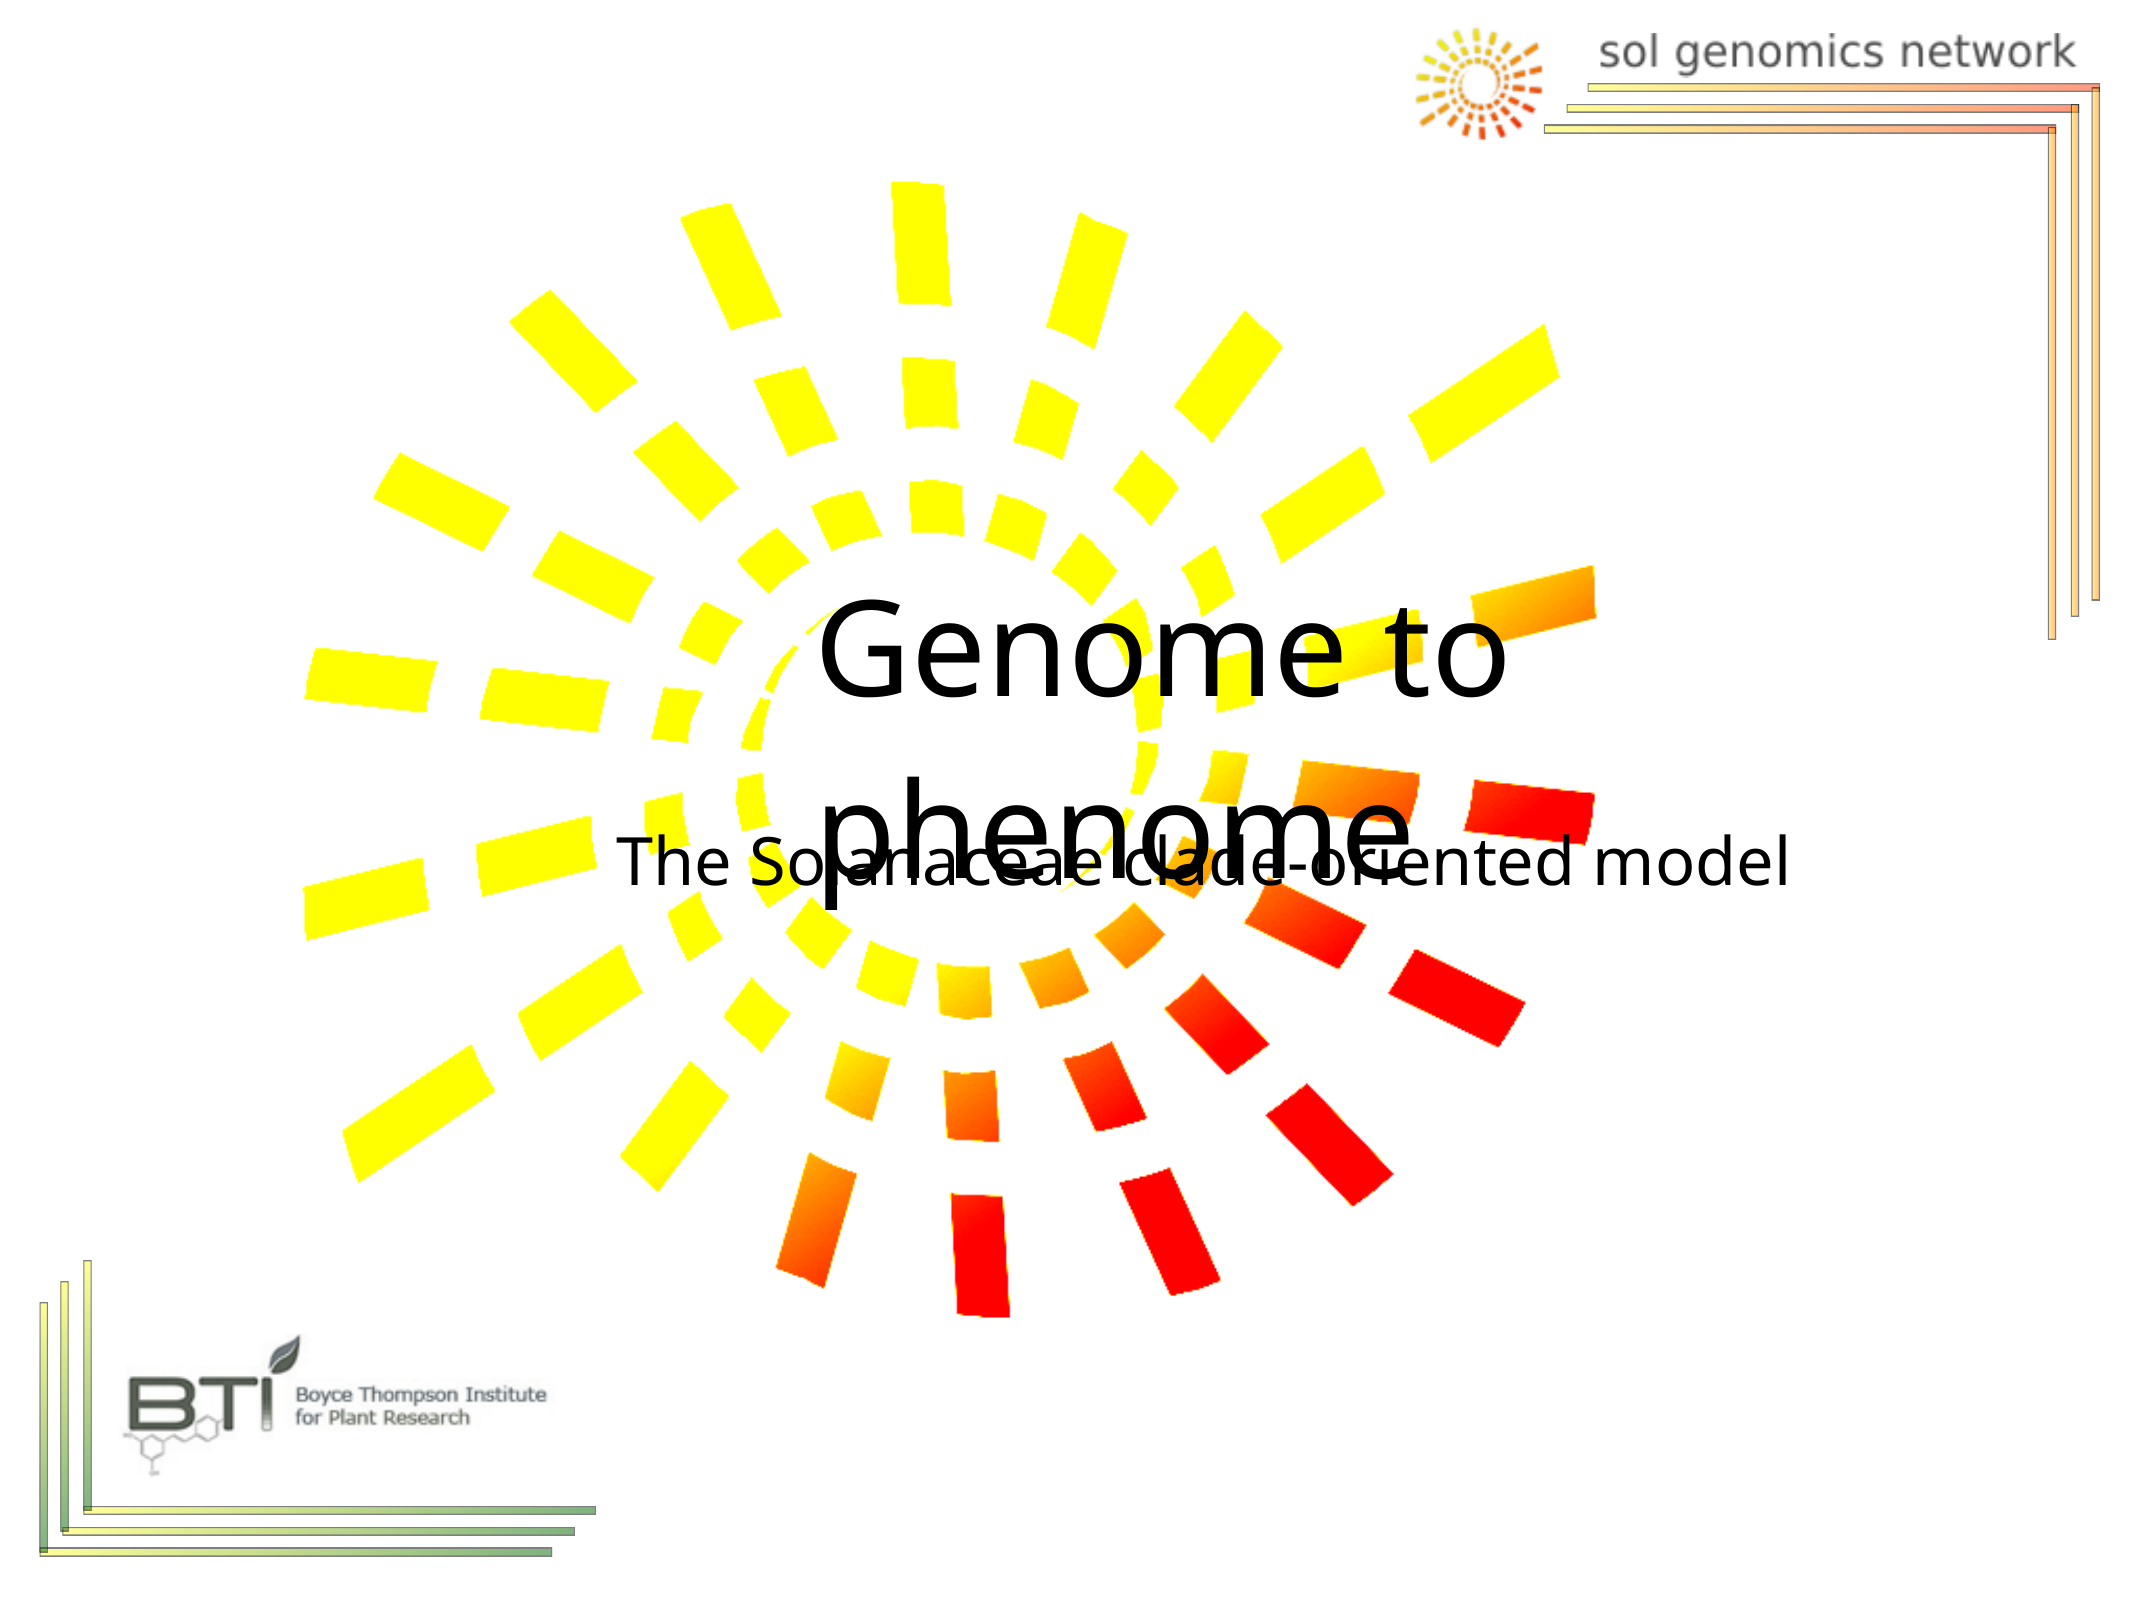

Genome to phenome
The Solanaceae clade-oriented model